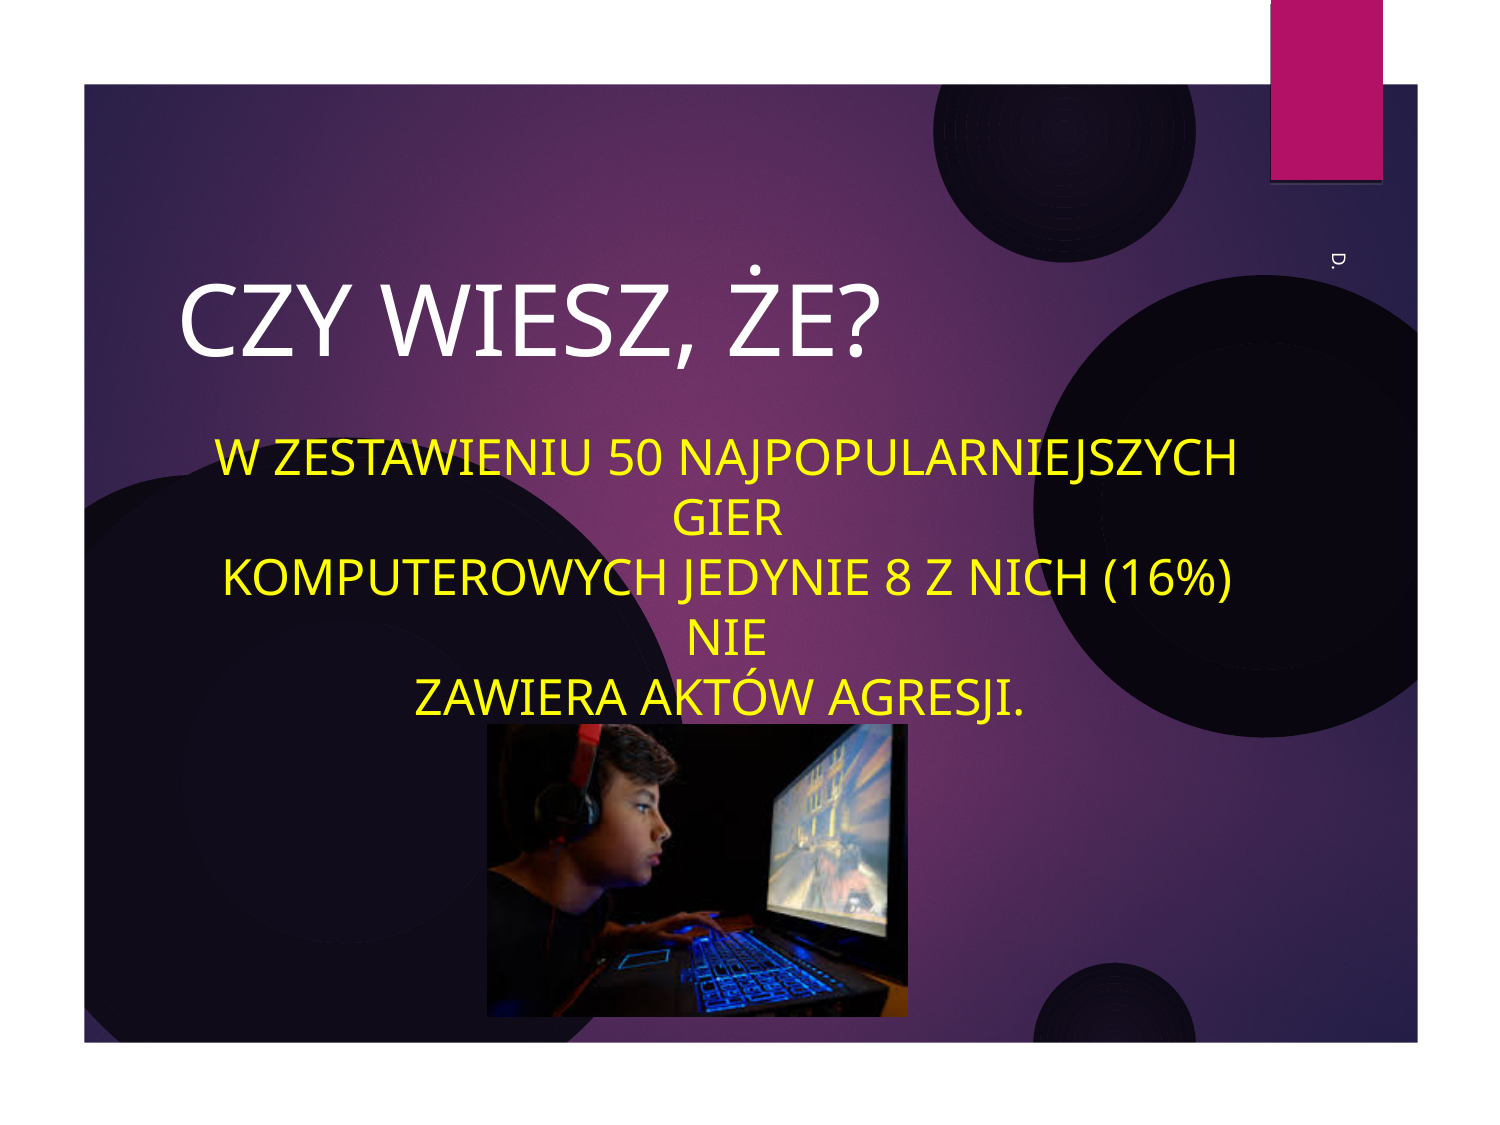

# CZY WIESZ, ŻE?
W zestawieniu 50 najpopularniejszych gier
komputerowych jedynie 8 z nich (16%) nie
zawiera aktów agresji.
D.